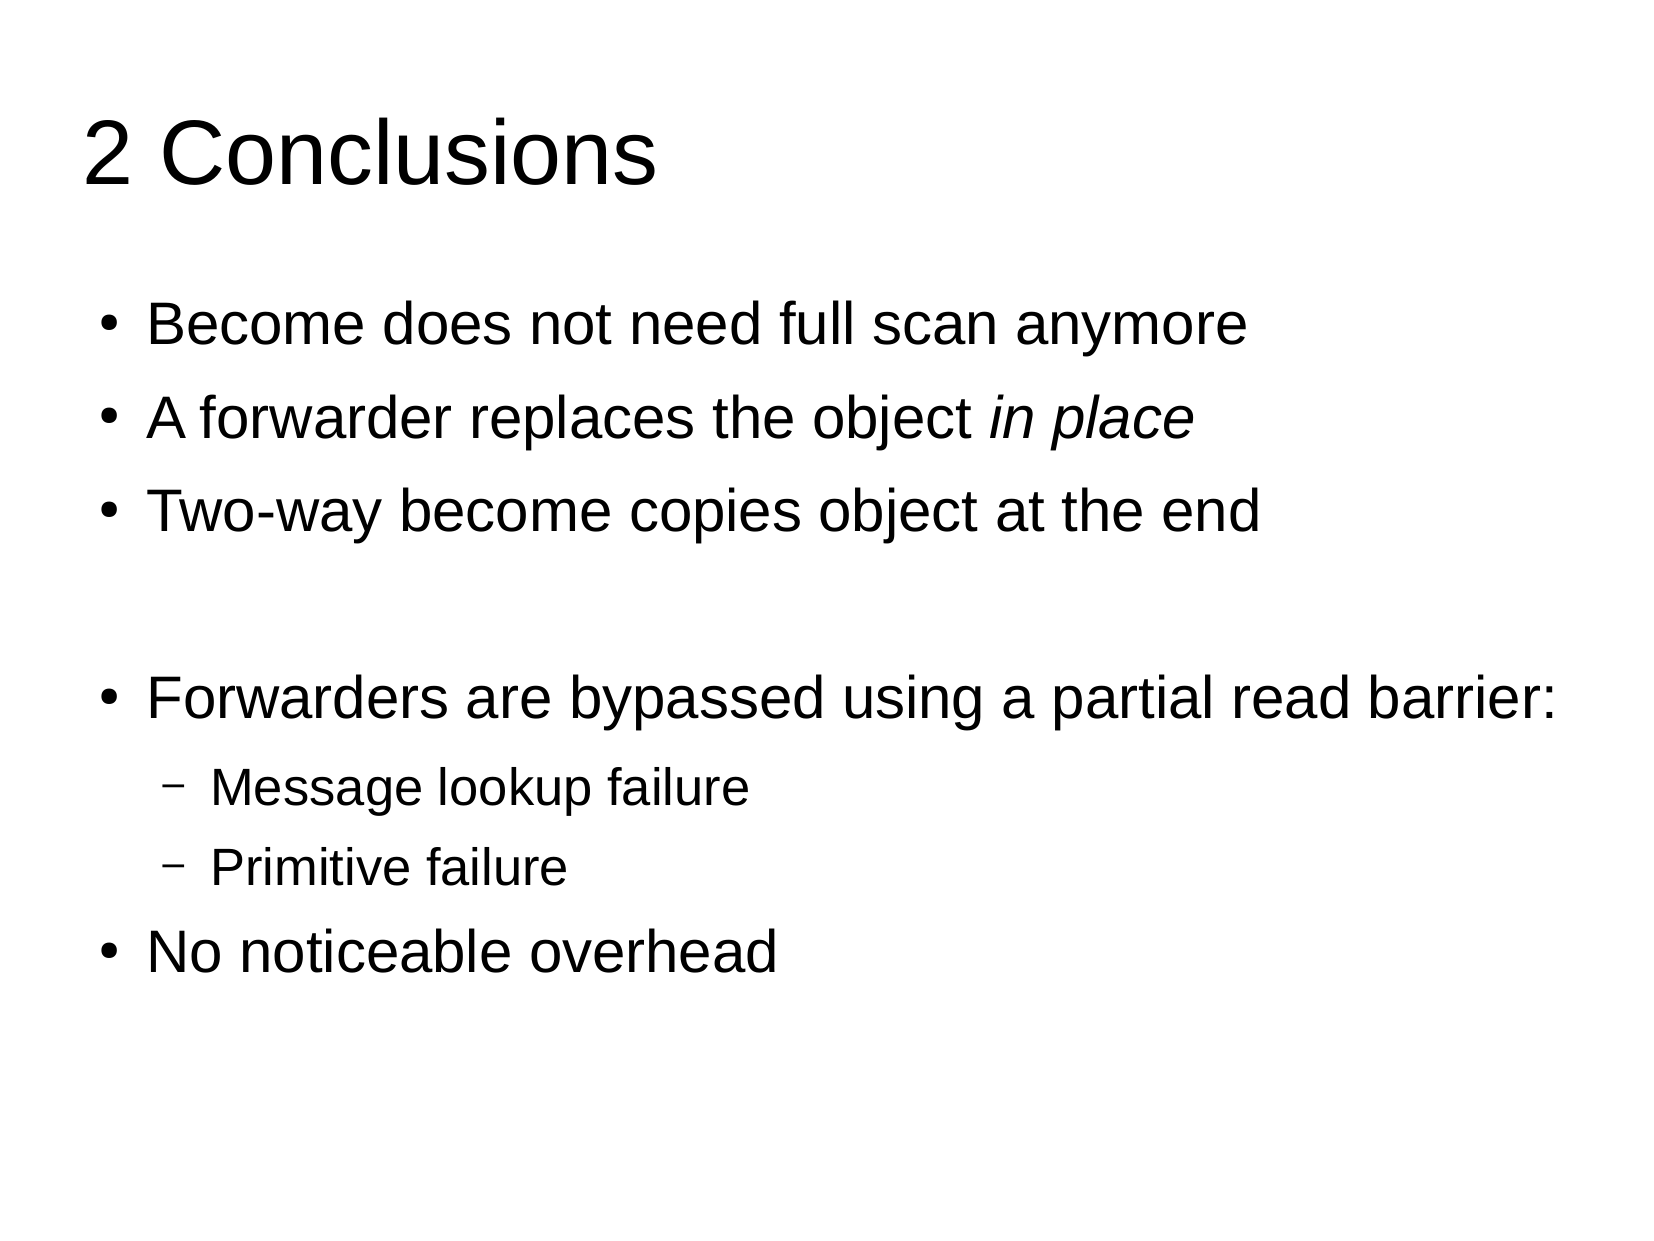

# 2 Conclusions
Become does not need full scan anymore
A forwarder replaces the object in place
Two-way become copies object at the end
Forwarders are bypassed using a partial read barrier:
Message lookup failure
Primitive failure
No noticeable overhead